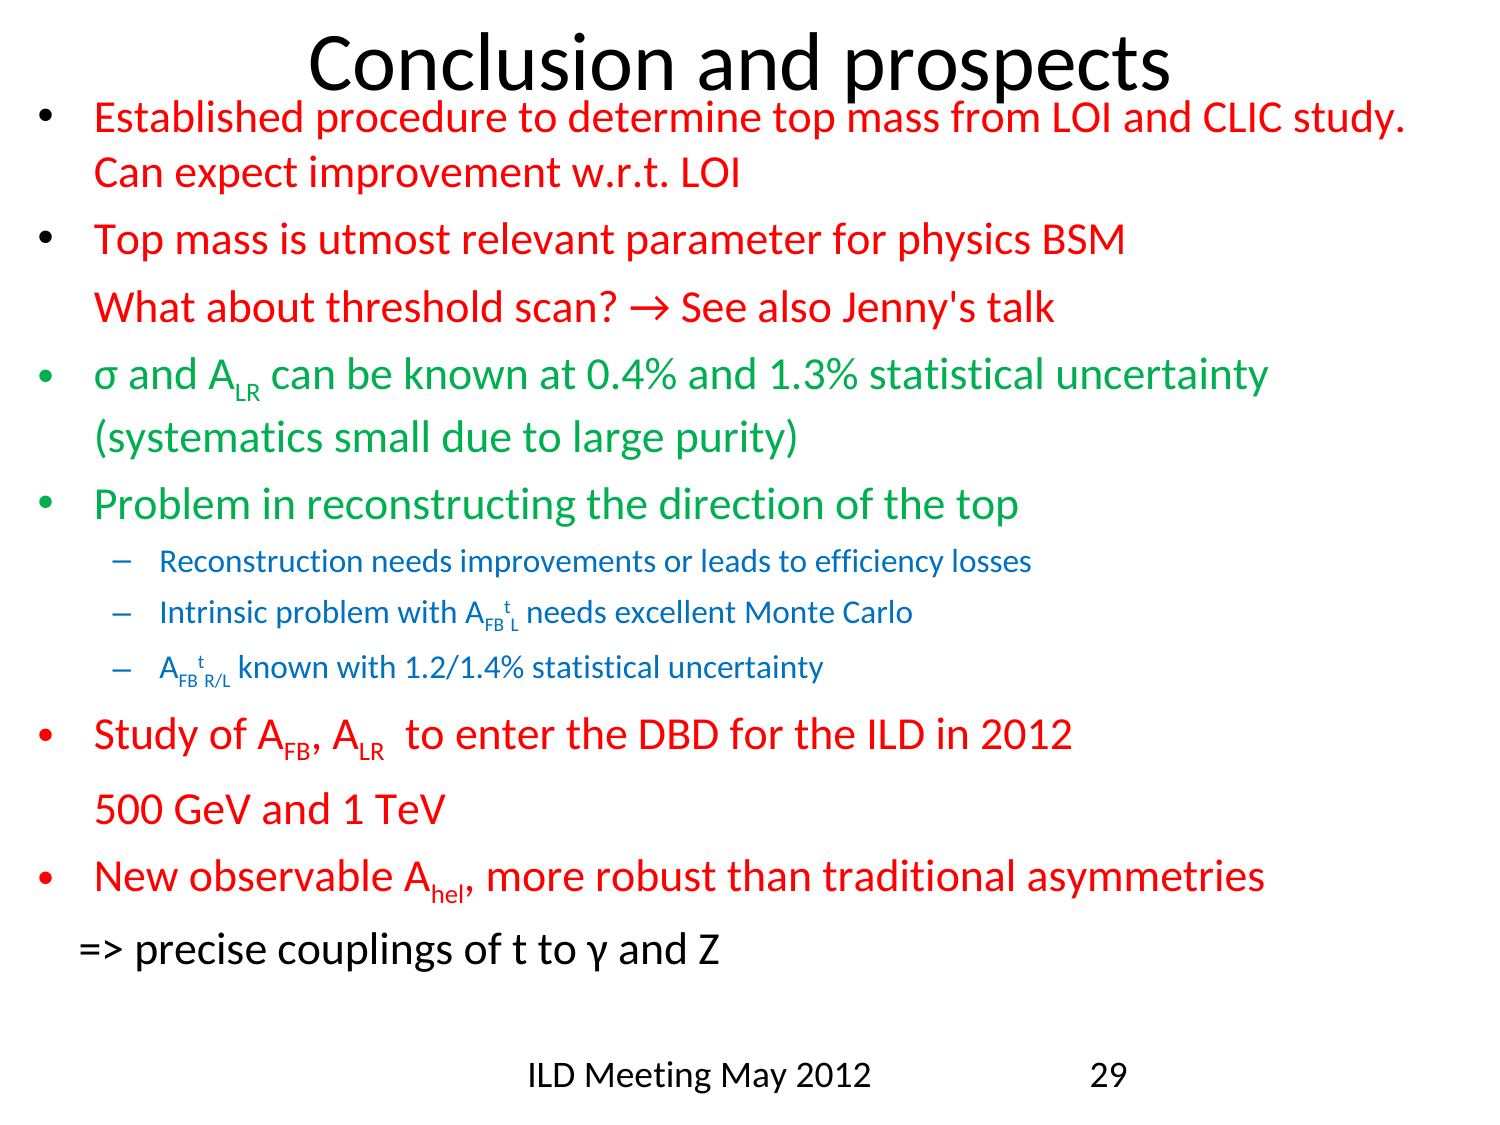

# Conclusion and prospects
Established procedure to determine top mass from LOI and CLIC study. Can expect improvement w.r.t. LOI
Top mass is utmost relevant parameter for physics BSM
What about threshold scan? → See also Jenny's talk
σ and ALR can be known at 0.4% and 1.3% statistical uncertainty (systematics small due to large purity)
Problem in reconstructing the direction of the top
Reconstruction needs improvements or leads to efficiency losses
Intrinsic problem with AFBtL needs excellent Monte Carlo
AFBtR/L known with 1.2/1.4% statistical uncertainty
Study of AFB, ALR to enter the DBD for the ILD in 2012
500 GeV and 1 TeV
New observable Ahel, more robust than traditional asymmetries
 => precise couplings of t to γ and Z
29
ILD Meeting May 2012